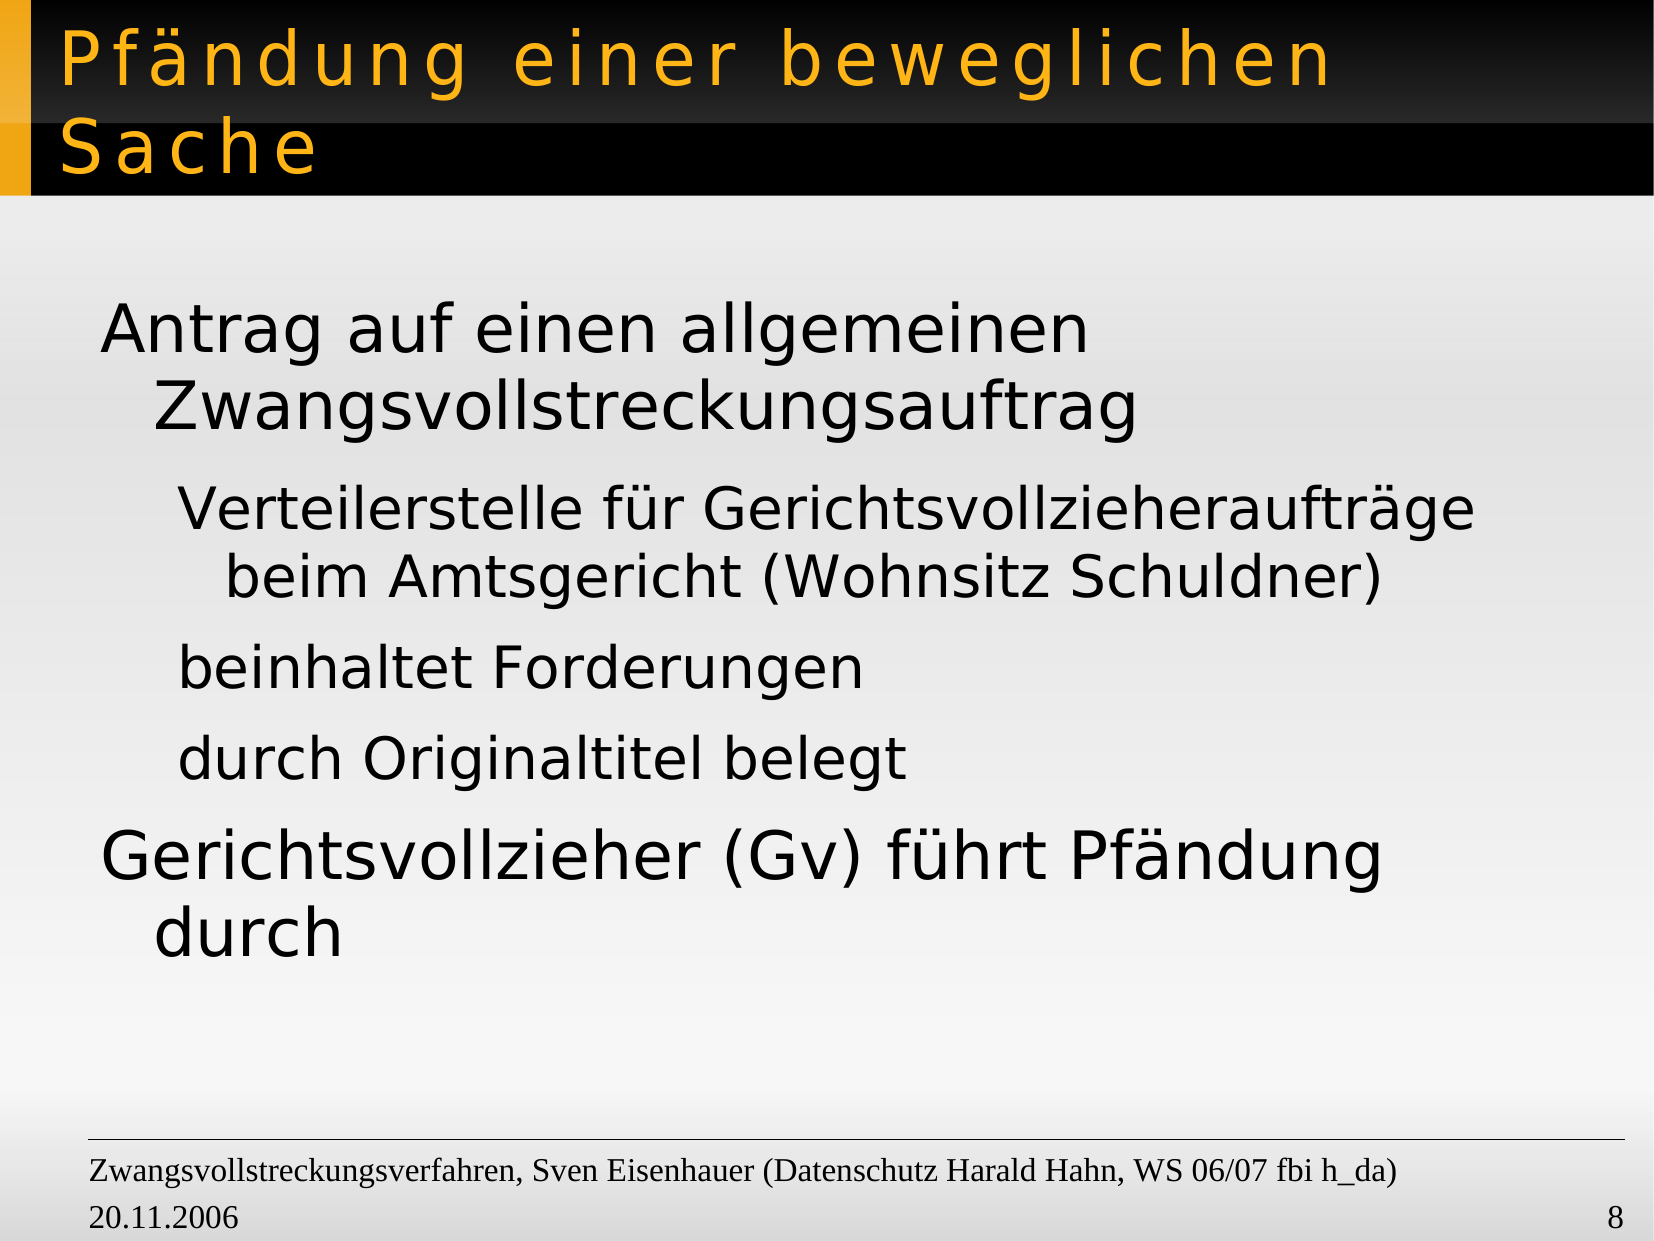

# Pfändung einer beweglichen Sache
Antrag auf einen allgemeinen Zwangsvollstreckungsauftrag
Verteilerstelle für Gerichtsvollzieheraufträge beim Amtsgericht (Wohnsitz Schuldner)
beinhaltet Forderungen
durch Originaltitel belegt
Gerichtsvollzieher (Gv) führt Pfändung durch
Zwangsvollstreckungsverfahren, Sven Eisenhauer (Datenschutz Harald Hahn, WS 06/07 fbi h_da)
20.11.2006
8